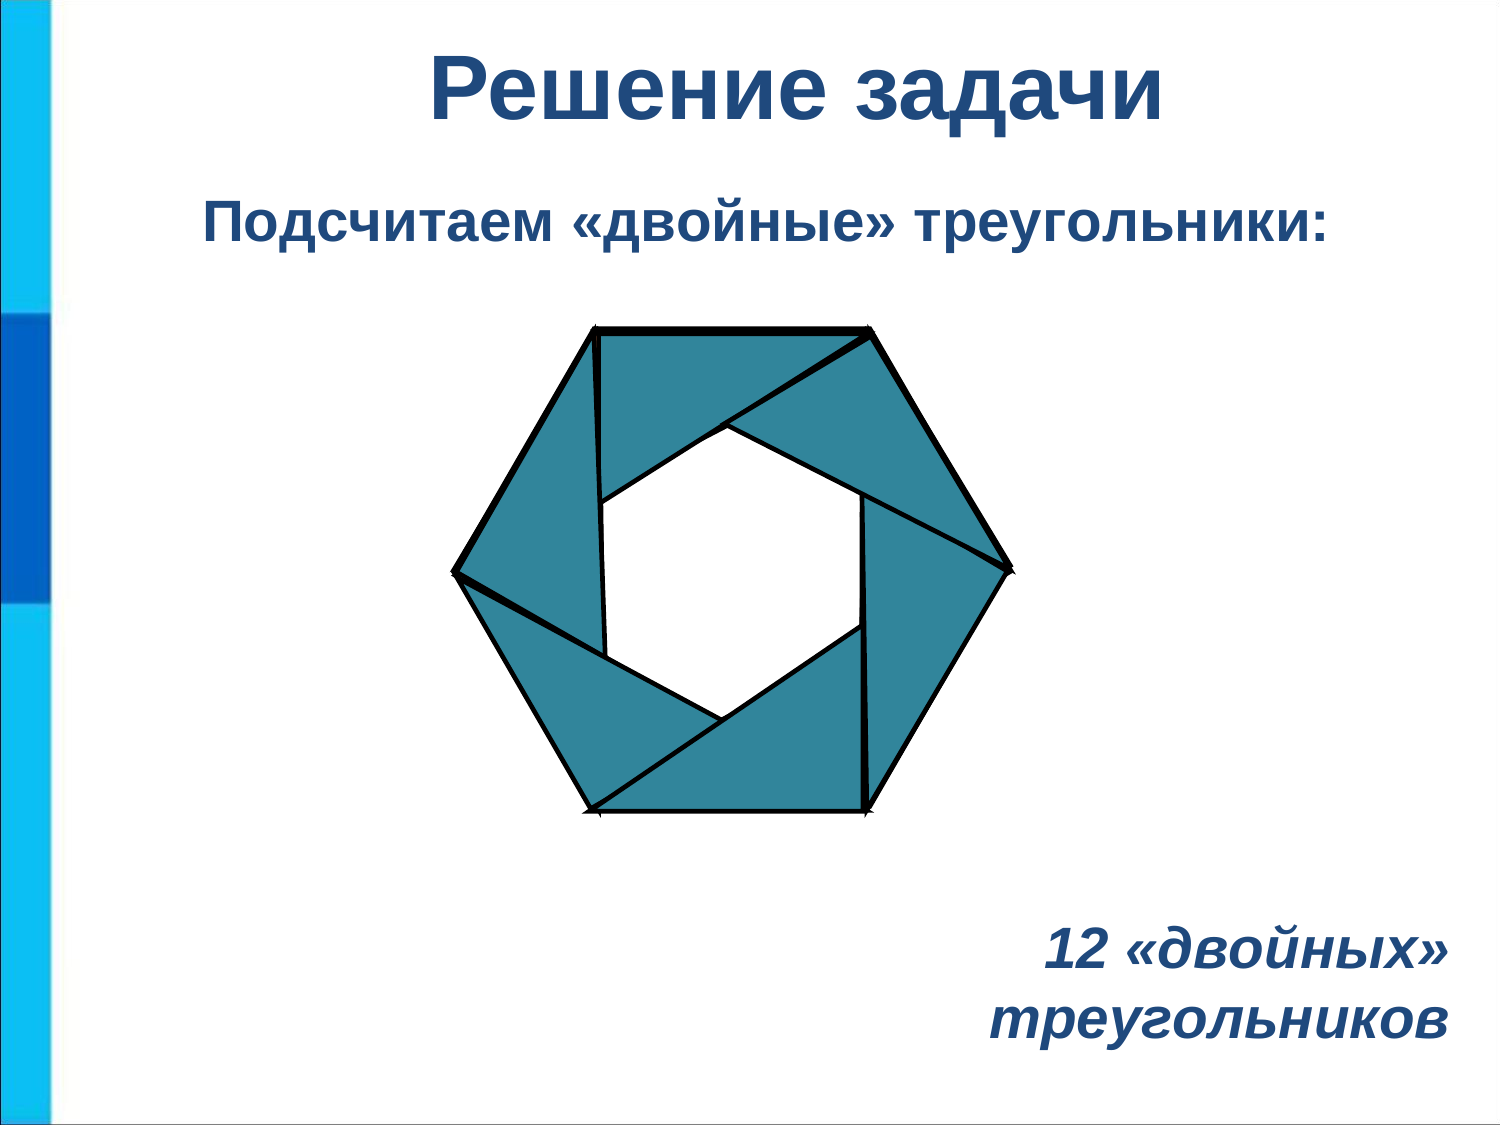

# Решение задачи
Подсчитаем «двойные» треугольники:
12 «двойных»
треугольников